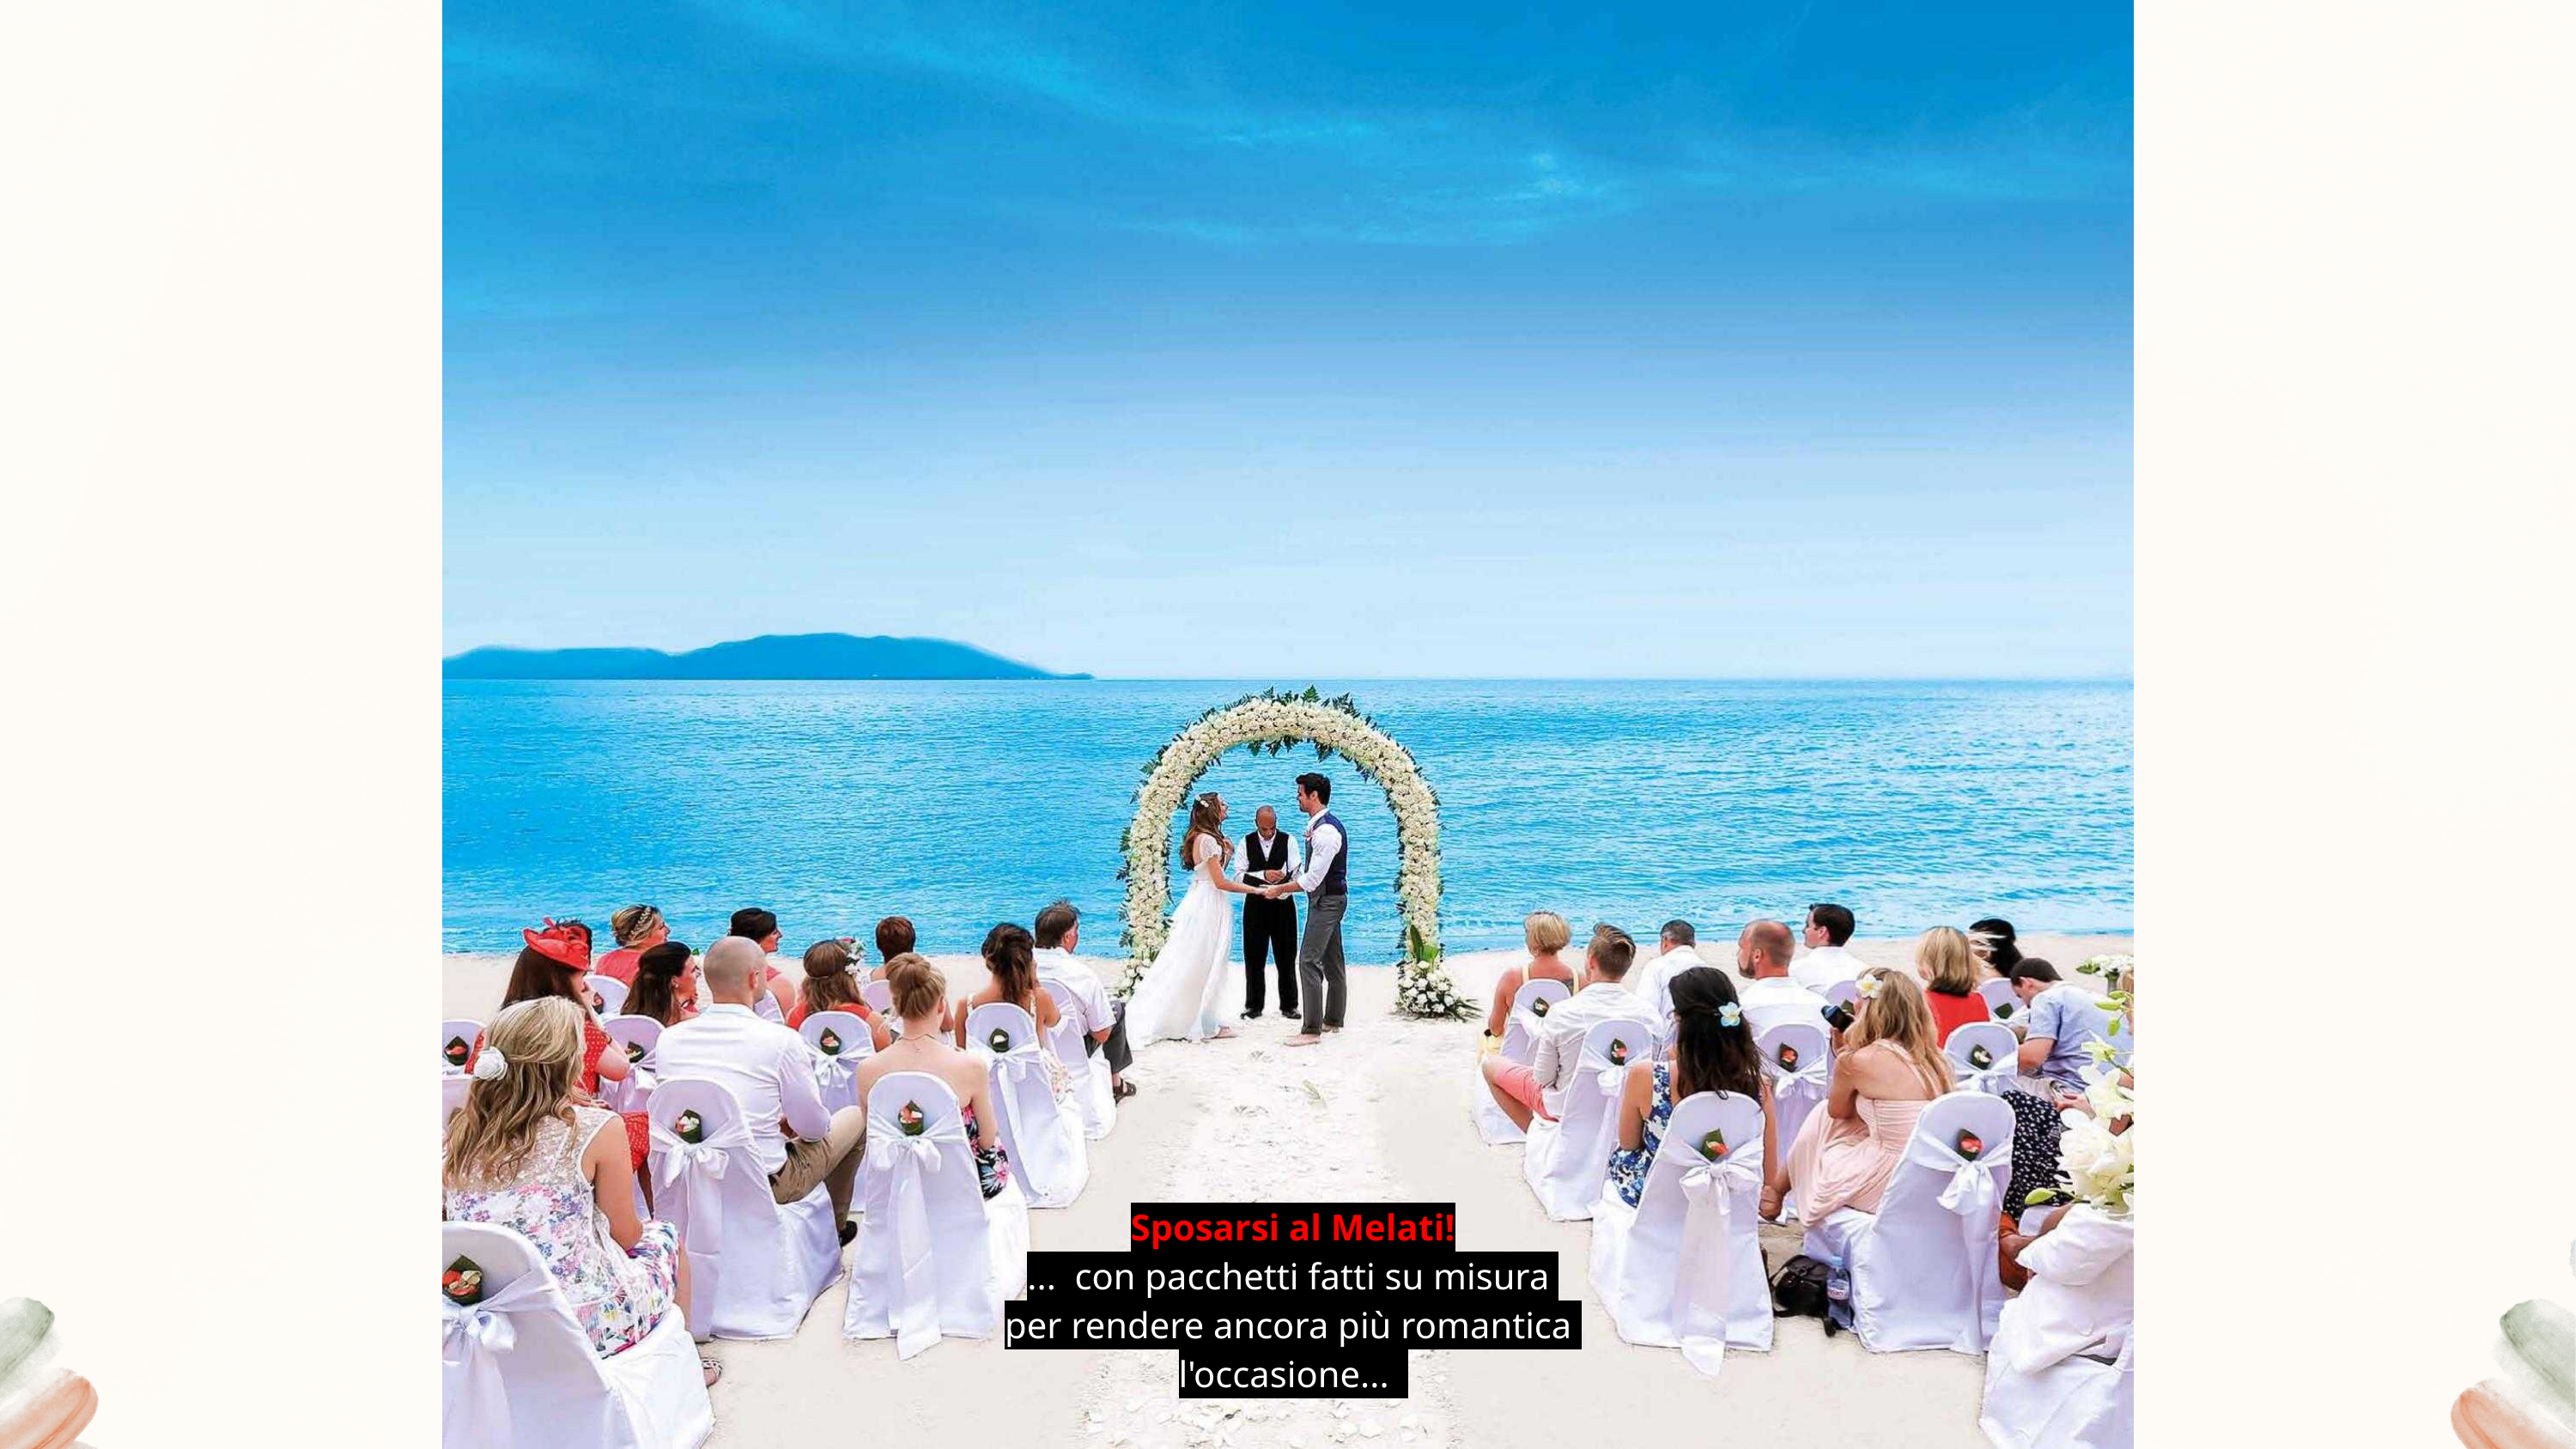

Sposarsi al Melati!
... con pacchetti fatti su misura
per rendere ancora più romantica
l'occasione...